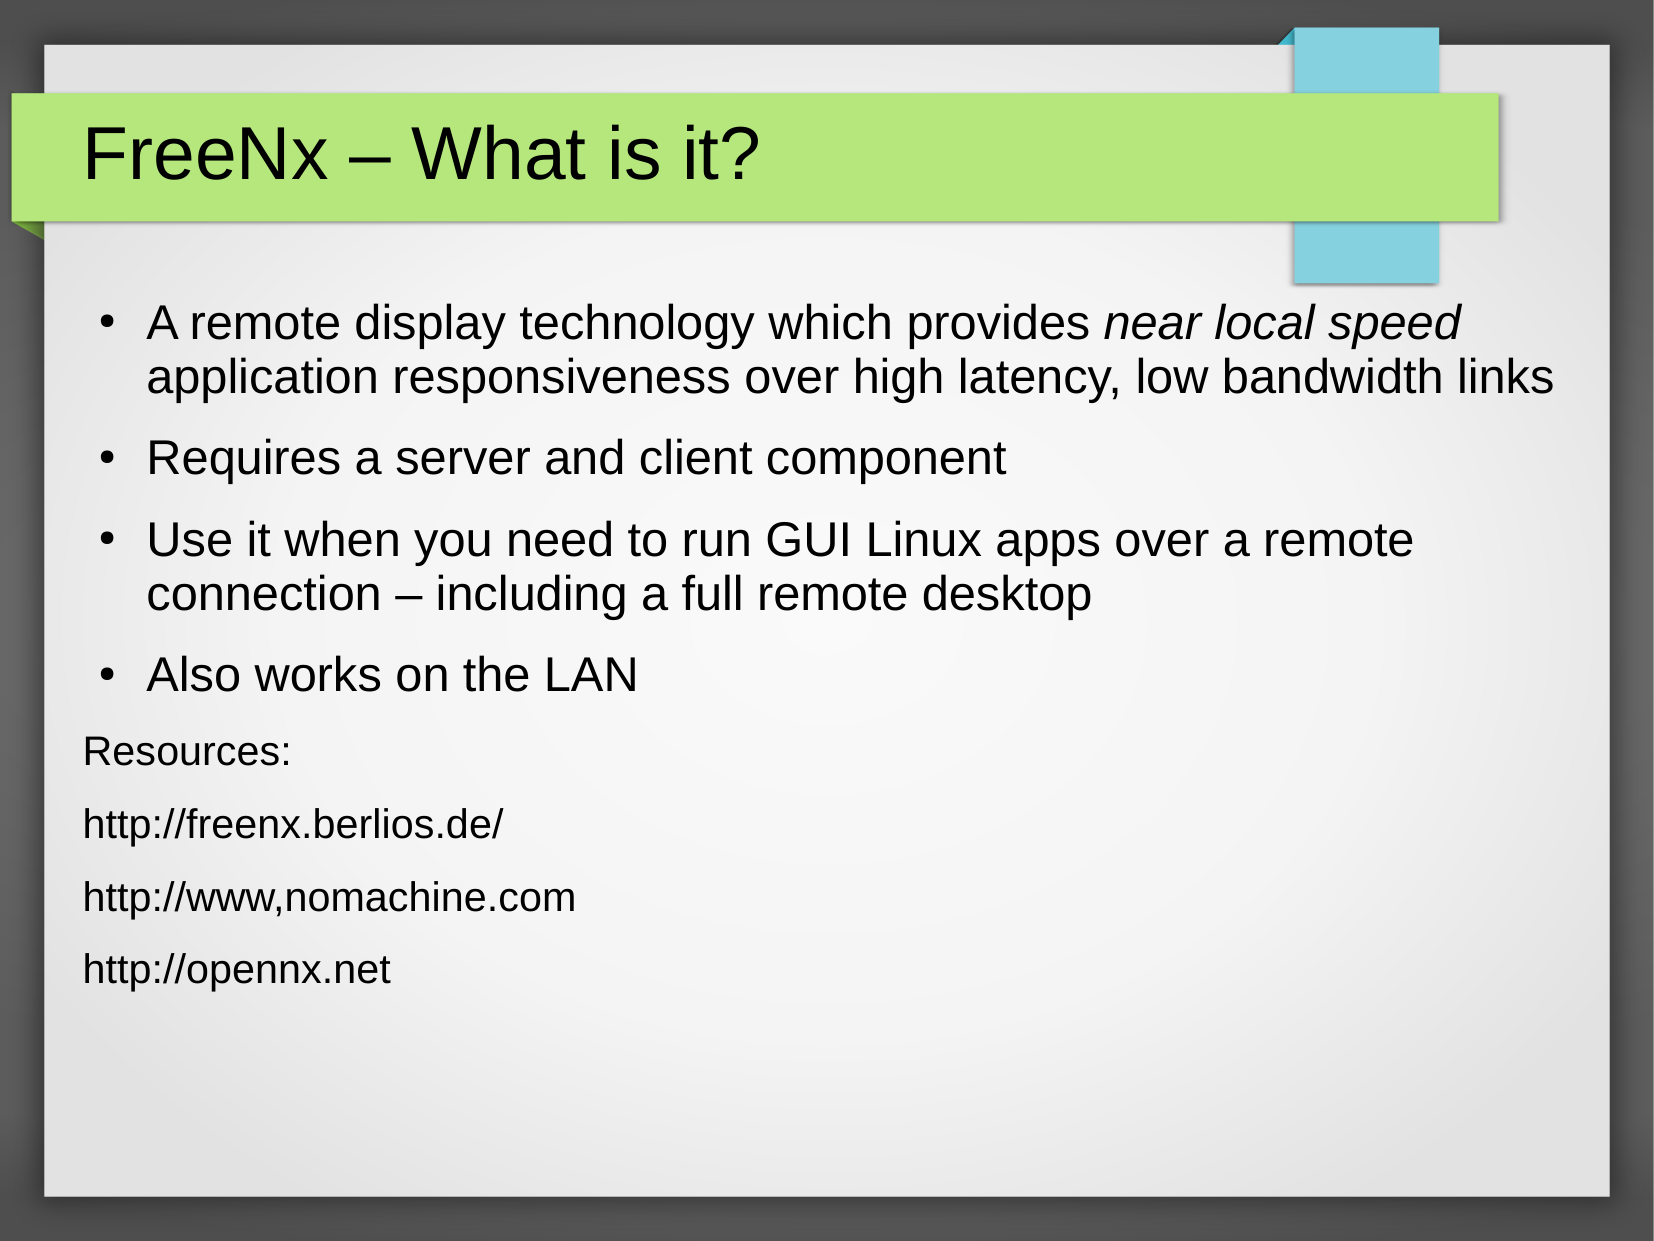

# FreeNx – What is it?
A remote display technology which provides near local speed application responsiveness over high latency, low bandwidth links
Requires a server and client component
Use it when you need to run GUI Linux apps over a remote connection – including a full remote desktop
Also works on the LAN
Resources:
http://freenx.berlios.de/
http://www,nomachine.com
http://opennx.net